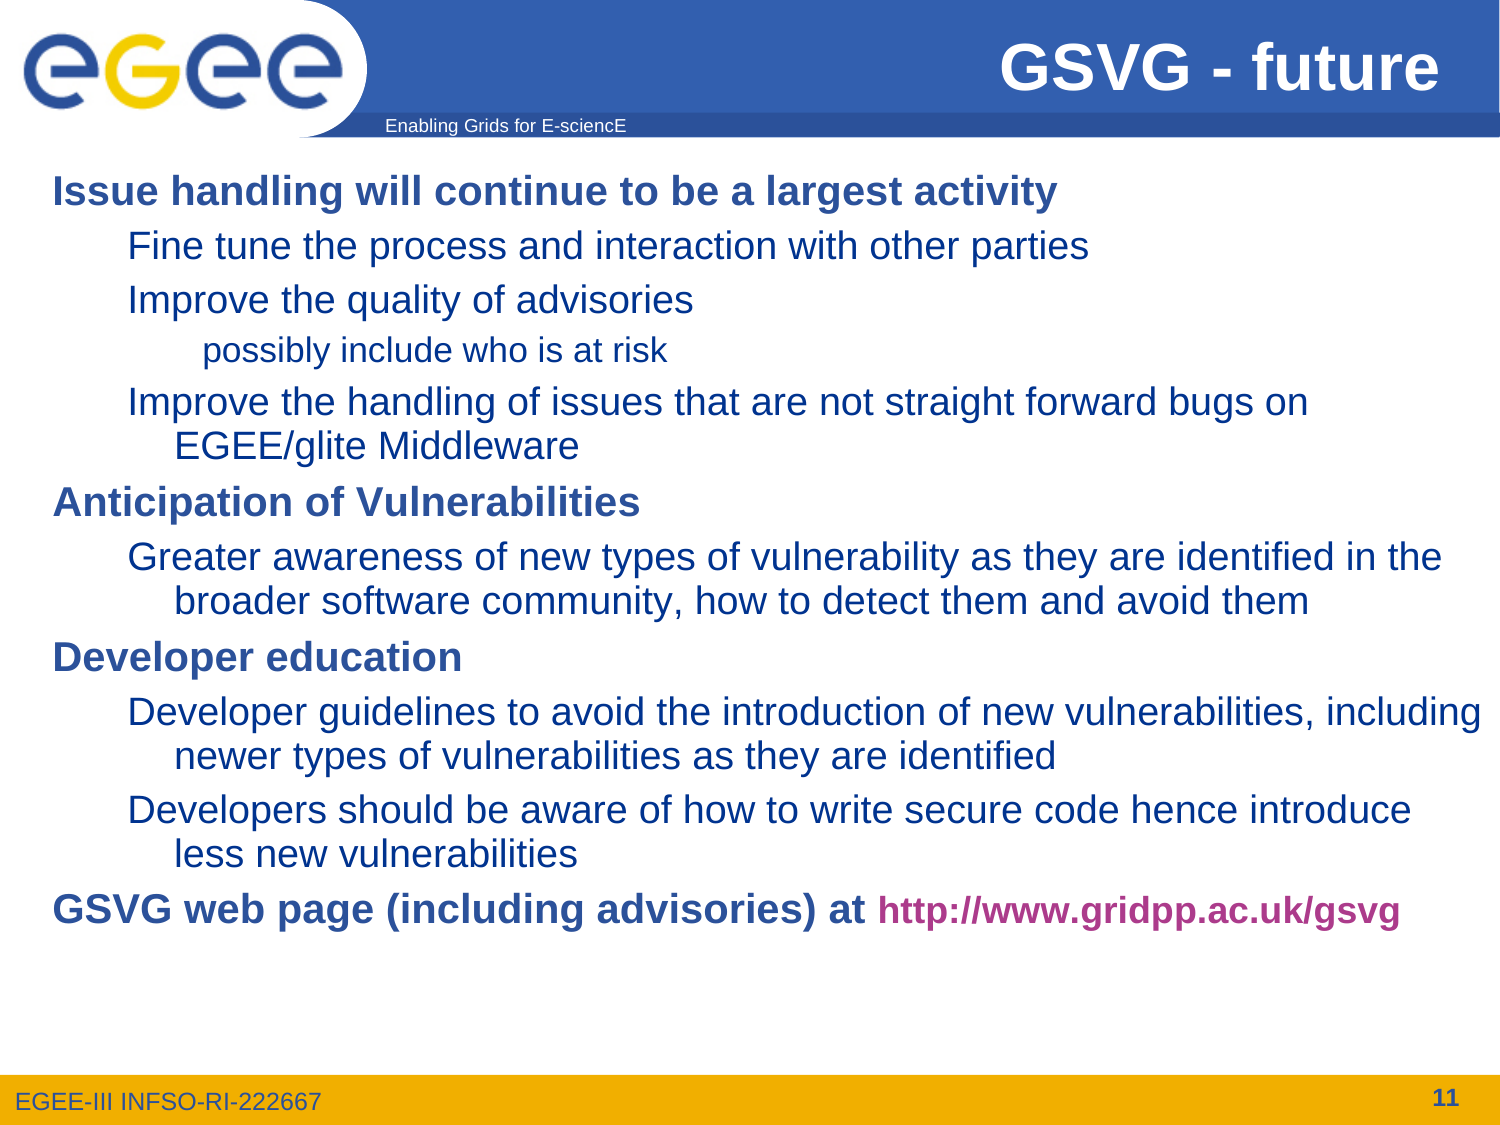

# GSVG - future
Issue handling will continue to be a largest activity
Fine tune the process and interaction with other parties
Improve the quality of advisories
possibly include who is at risk
Improve the handling of issues that are not straight forward bugs on EGEE/glite Middleware
Anticipation of Vulnerabilities
Greater awareness of new types of vulnerability as they are identified in the broader software community, how to detect them and avoid them
Developer education
Developer guidelines to avoid the introduction of new vulnerabilities, including newer types of vulnerabilities as they are identified
Developers should be aware of how to write secure code hence introduce less new vulnerabilities
GSVG web page (including advisories) at http://www.gridpp.ac.uk/gsvg
11